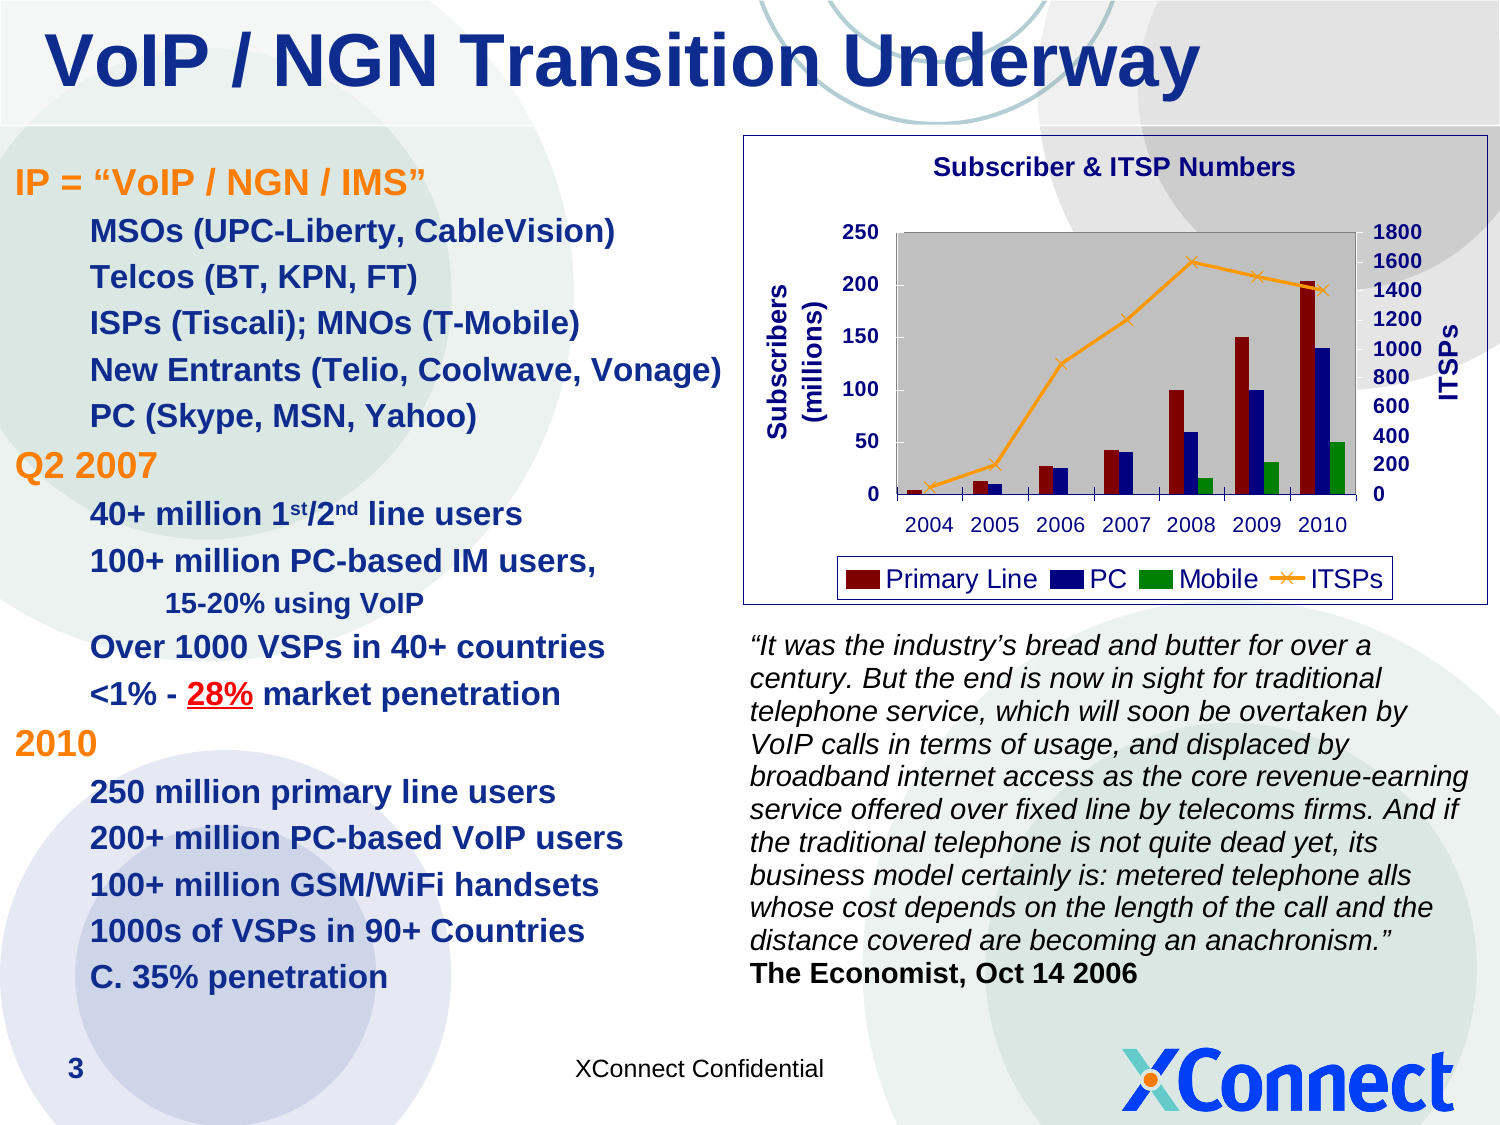

# VoIP / NGN Transition Underway
IP = “VoIP / NGN / IMS”
MSOs (UPC-Liberty, CableVision)
Telcos (BT, KPN, FT)
ISPs (Tiscali); MNOs (T-Mobile)
New Entrants (Telio, Coolwave, Vonage)
PC (Skype, MSN, Yahoo)
Q2 2007
40+ million 1st/2nd line users
100+ million PC-based IM users,
15-20% using VoIP
Over 1000 VSPs in 40+ countries
<1% - 28% market penetration
2010
250 million primary line users
200+ million PC-based VoIP users
100+ million GSM/WiFi handsets
1000s of VSPs in 90+ Countries
C. 35% penetration
	“It was the industry’s bread and butter for over a century. But the end is now in sight for traditional telephone service, which will soon be overtaken by VoIP calls in terms of usage, and displaced by broadband internet access as the core revenue-earning service offered over fixed line by telecoms firms. And if the traditional telephone is not quite dead yet, its business model certainly is: metered telephone alls whose cost depends on the length of the call and the distance covered are becoming an anachronism.”
The Economist, Oct 14 2006